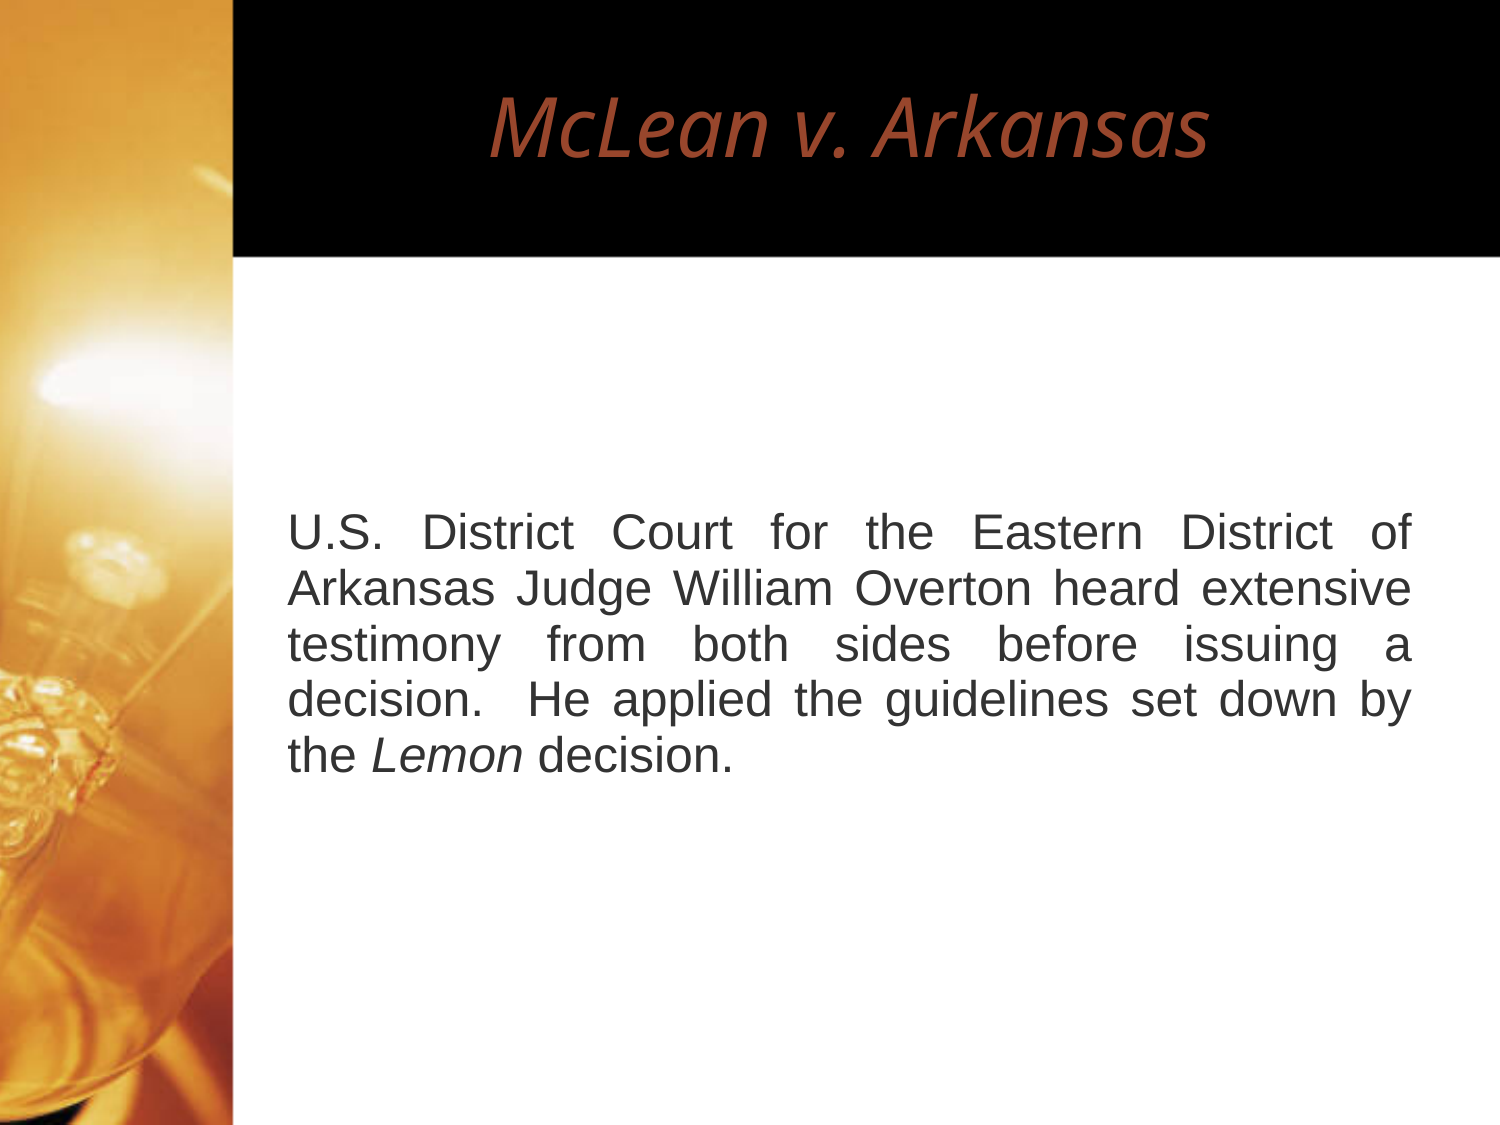

# McLean v. Arkansas
U.S. District Court for the Eastern District of Arkansas Judge William Overton heard extensive testimony from both sides before issuing a decision. He applied the guidelines set down by the Lemon decision.